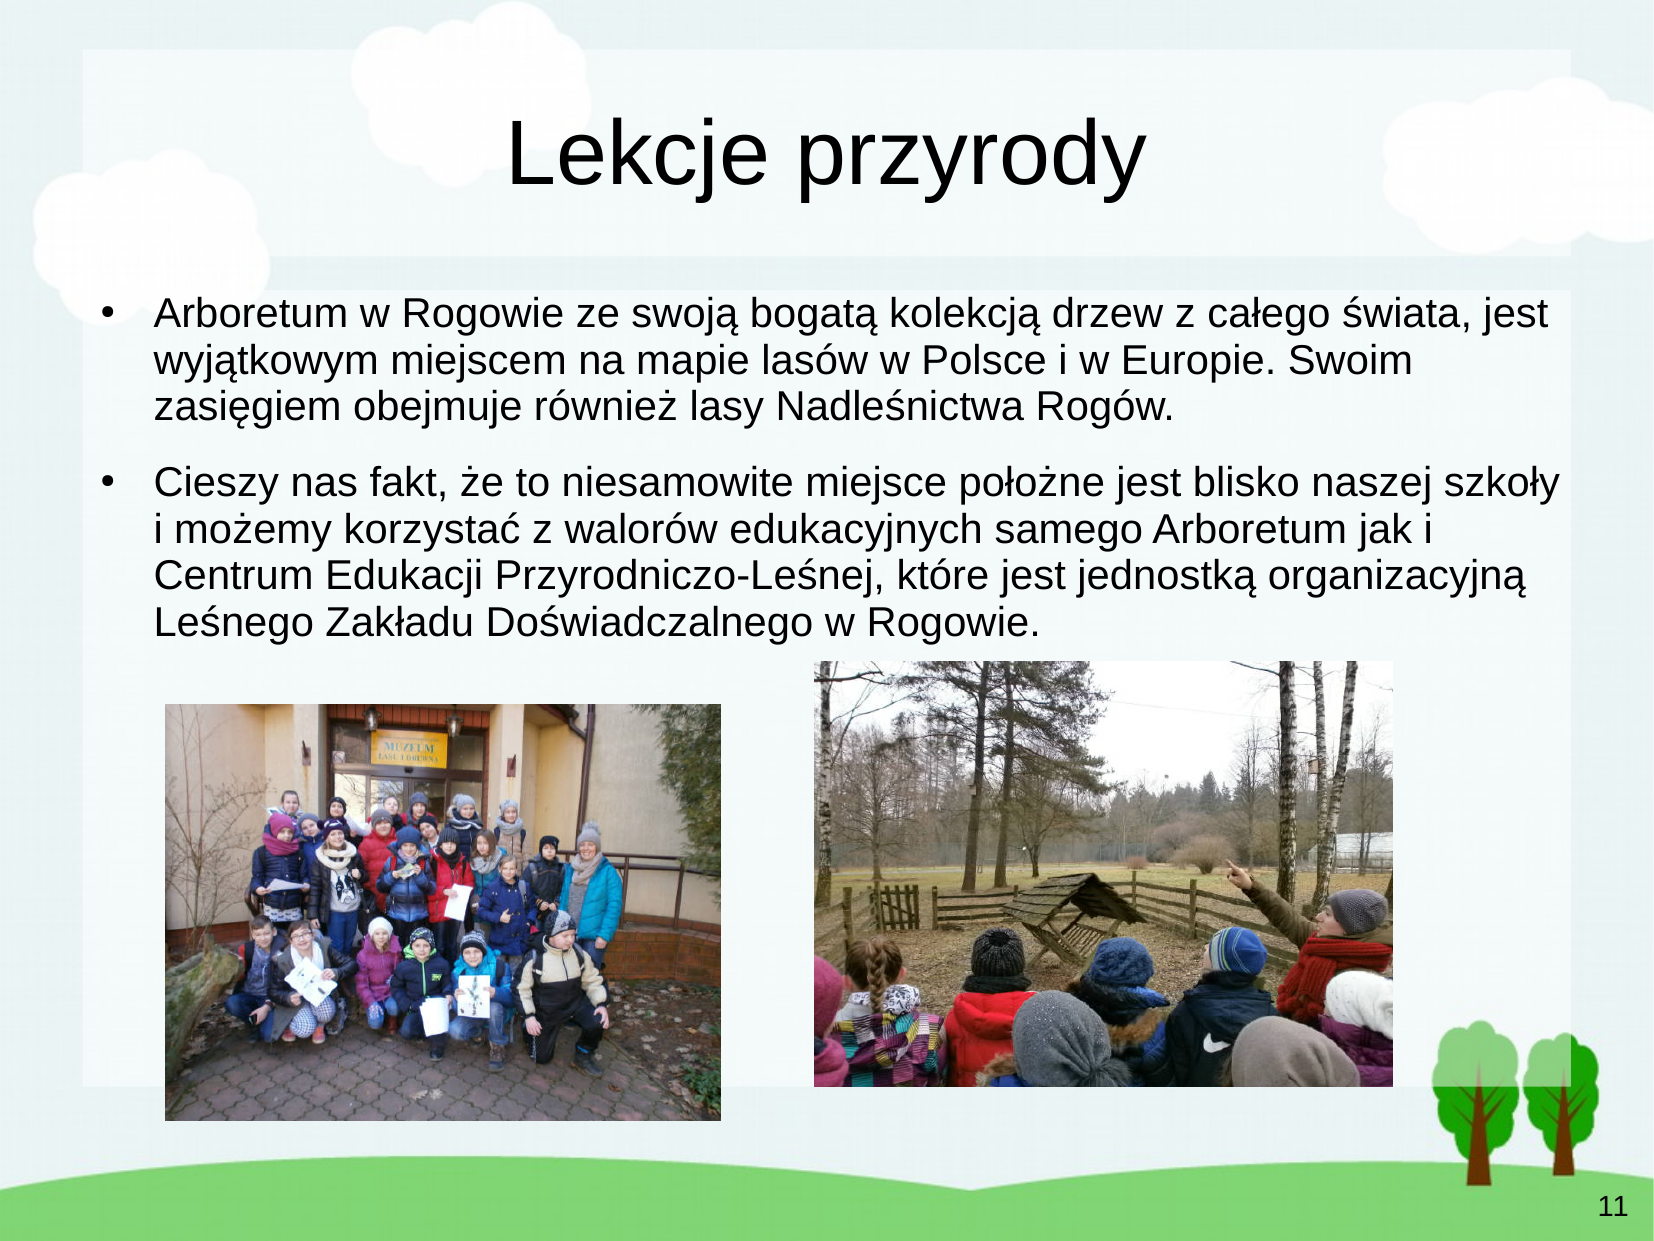

# Lekcje przyrody
Arboretum w Rogowie ze swoją bogatą kolekcją drzew z całego świata, jest wyjątkowym miejscem na mapie lasów w Polsce i w Europie. Swoim zasięgiem obejmuje również lasy Nadleśnictwa Rogów.
Cieszy nas fakt, że to niesamowite miejsce położne jest blisko naszej szkoły i możemy korzystać z walorów edukacyjnych samego Arboretum jak i Centrum Edukacji Przyrodniczo-Leśnej, które jest jednostką organizacyjną Leśnego Zakładu Doświadczalnego w Rogowie.
11